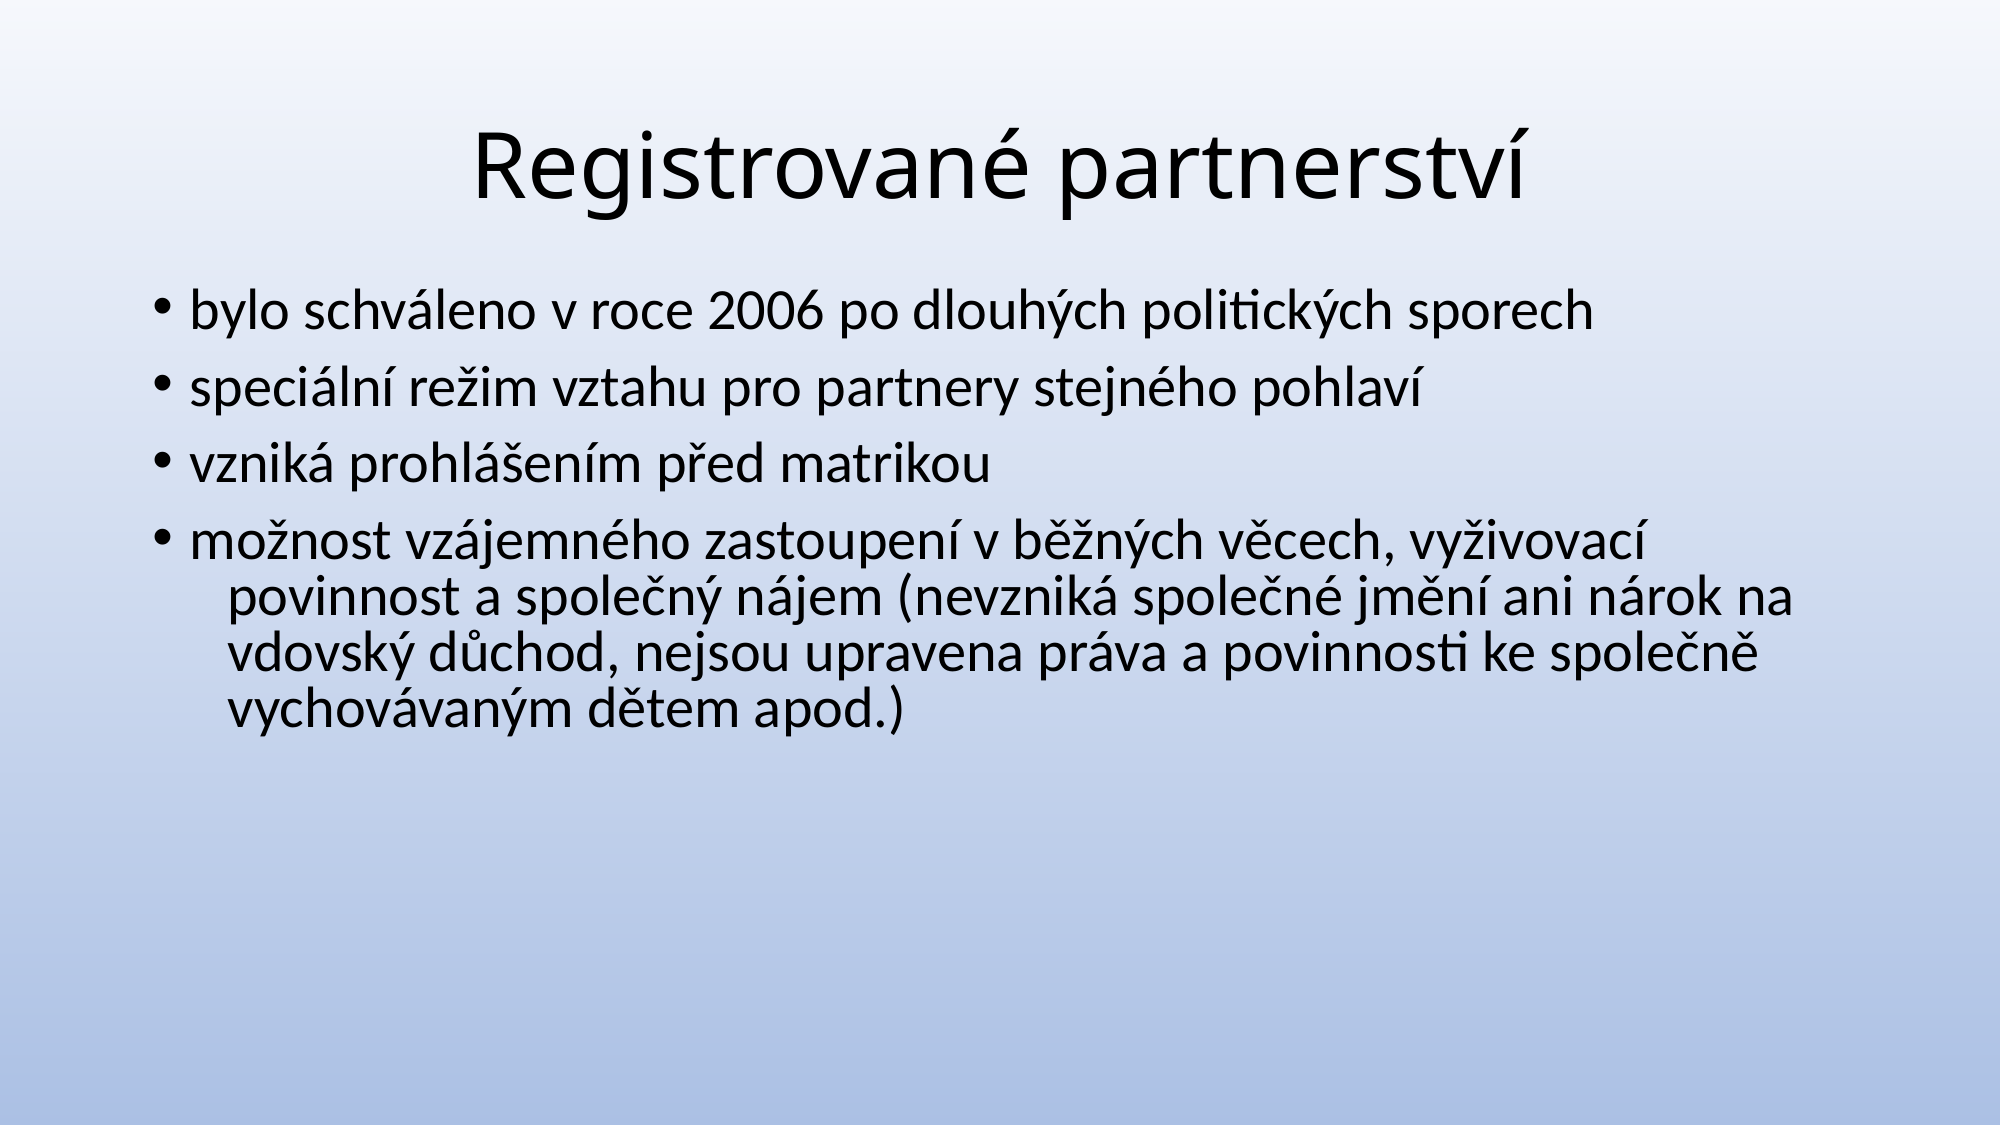

# Registrované partnerství
bylo schváleno v roce 2006 po dlouhých politických sporech
speciální režim vztahu pro partnery stejného pohlaví
vzniká prohlášením před matrikou
možnost vzájemného zastoupení v běžných věcech, vyživovací povinnost a společný nájem (nevzniká společné jmění ani nárok na vdovský důchod, nejsou upravena práva a povinnosti ke společně vychovávaným dětem apod.)